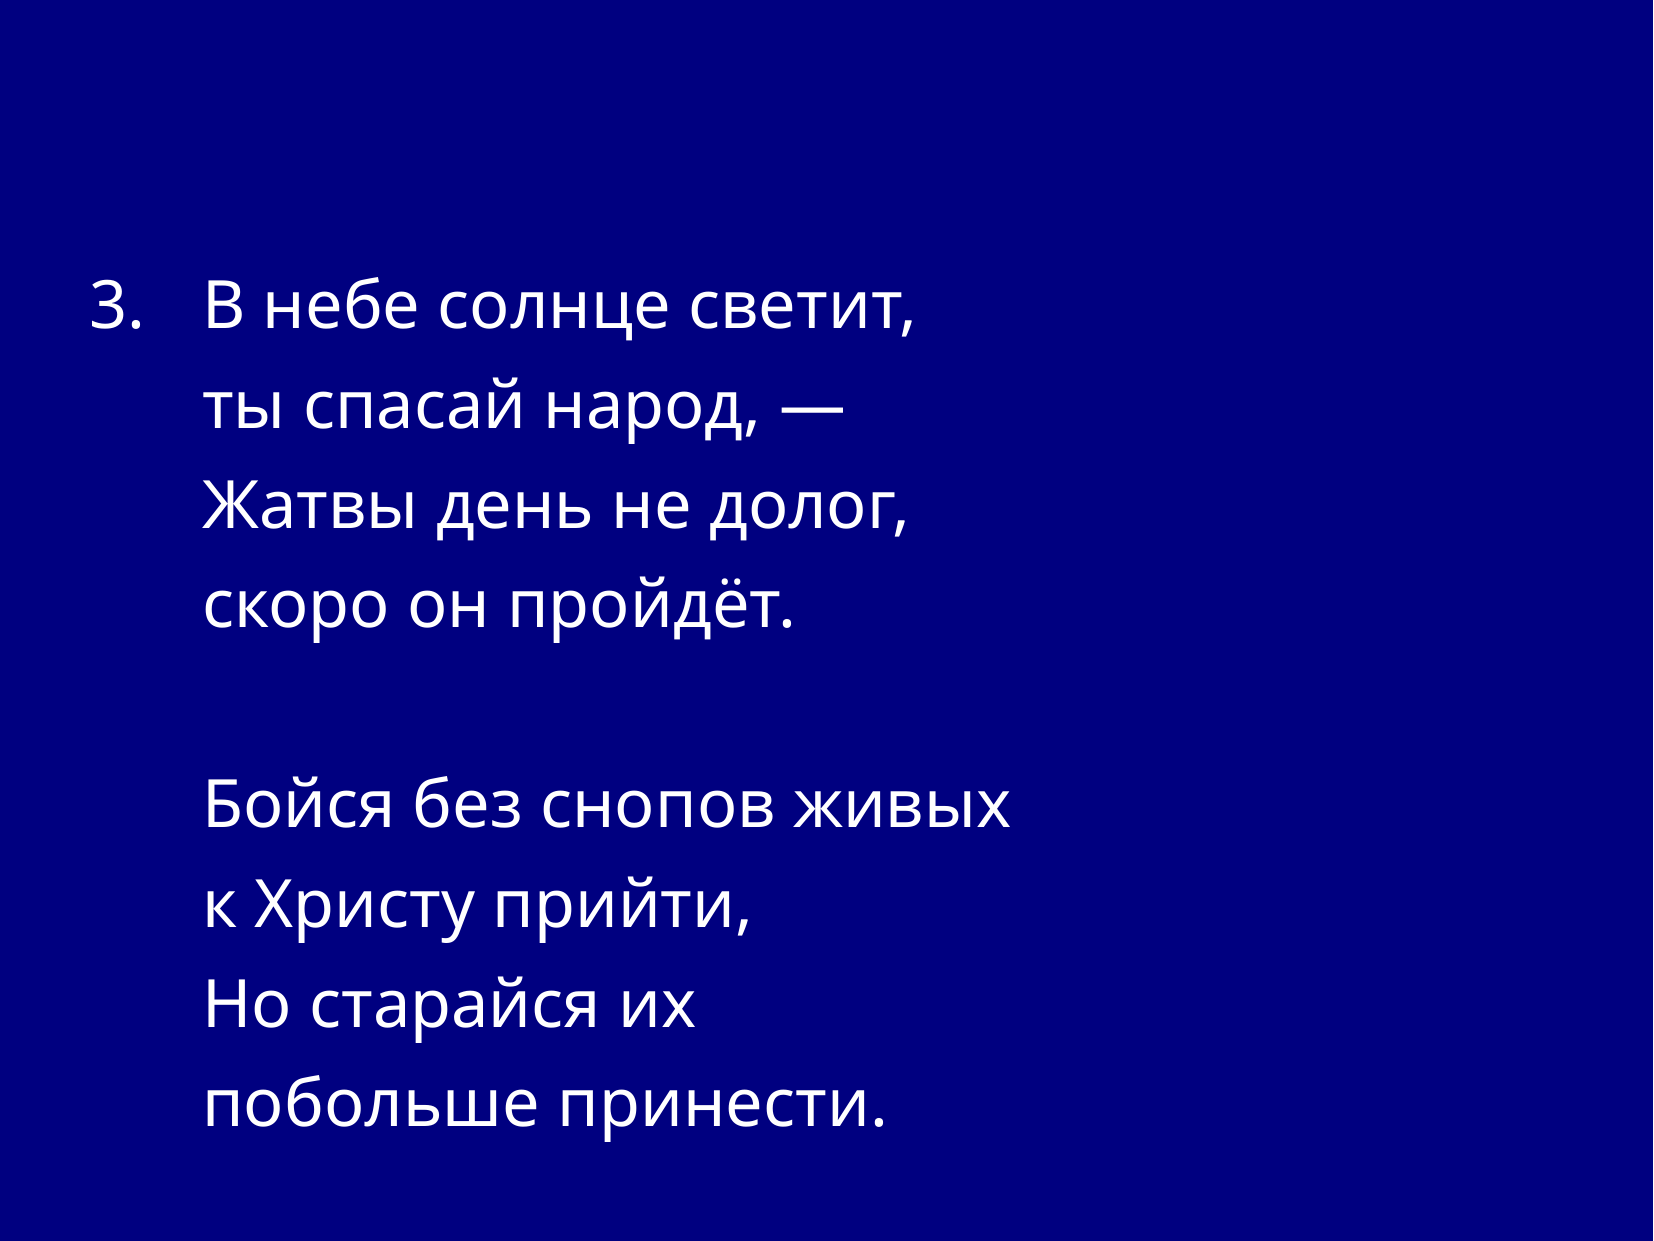

3.	В небе солнце светит,
	ты спасай народ, —
	Жатвы день не долог,
	скоро он пройдёт.
	Бойся без снопов живых
	к Христу прийти,
	Но старайся их
	побольше принести.